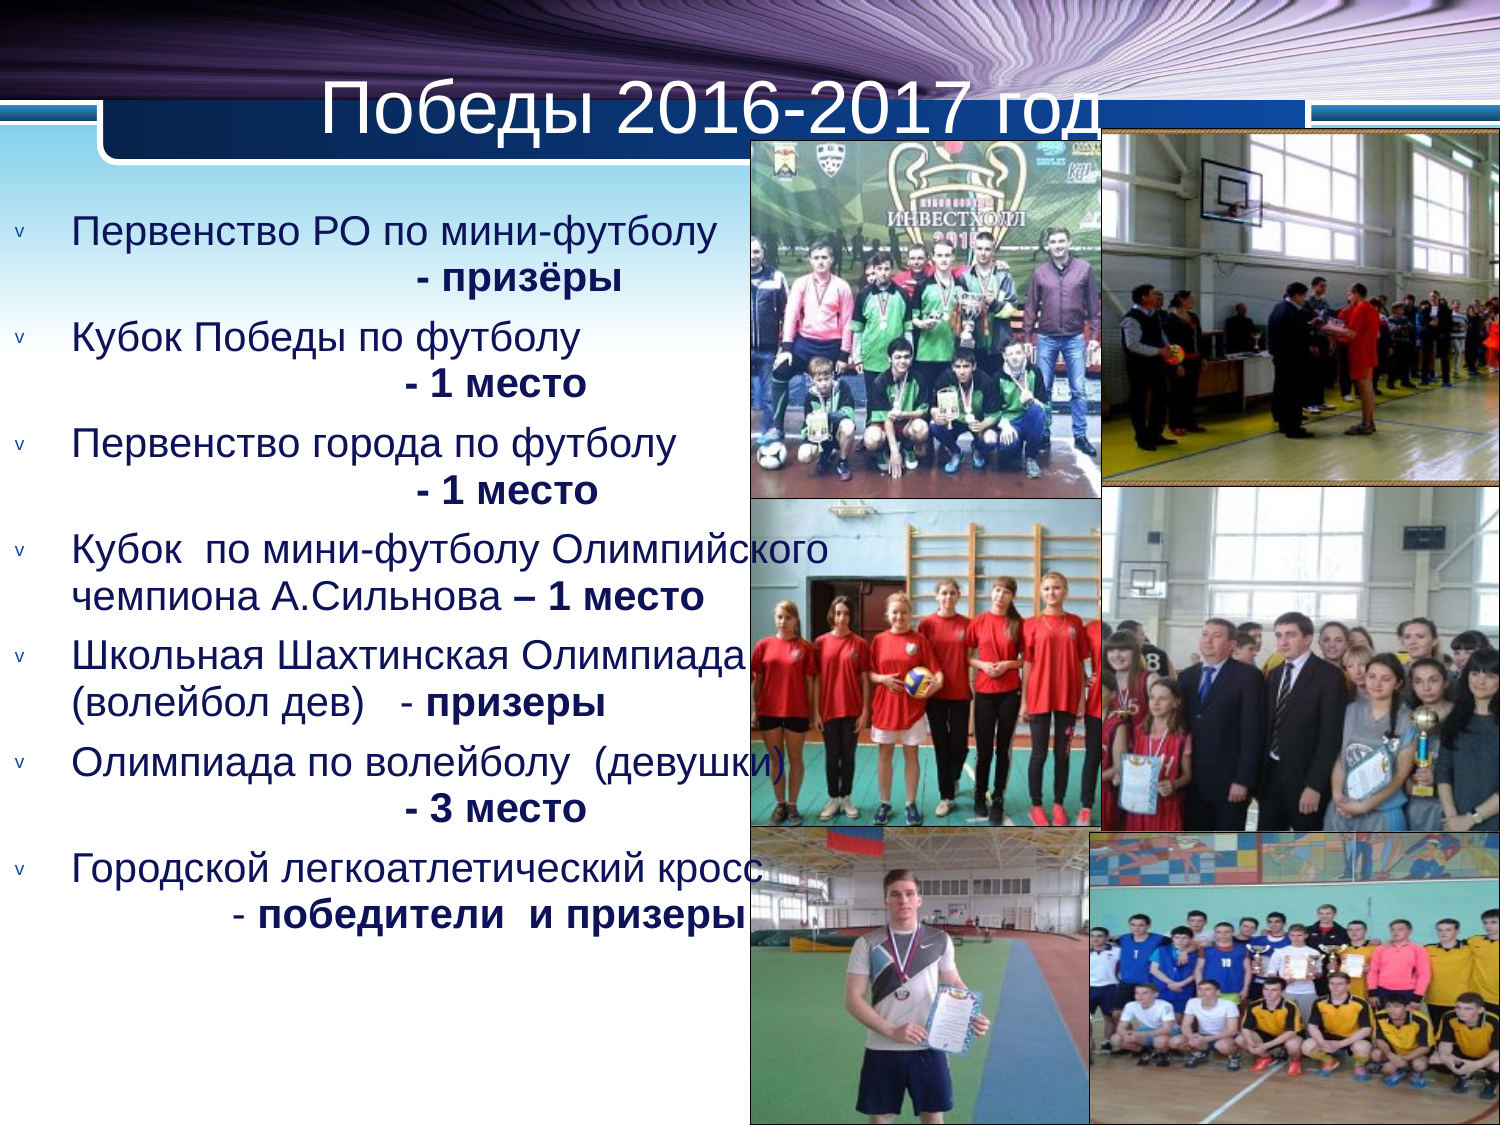

# Победы 2016-2017 год
Первенство РО по мини-футболу - призёры
Кубок Победы по футболу - 1 место
Первенство города по футболу - 1 место
Кубок по мини-футболу Олимпийского чемпиона А.Сильнова – 1 место
Школьная Шахтинская Олимпиада (волейбол дев) - призеры
Олимпиада по волейболу (девушки) - 3 место
Городской легкоатлетический кросс - победители и призеры